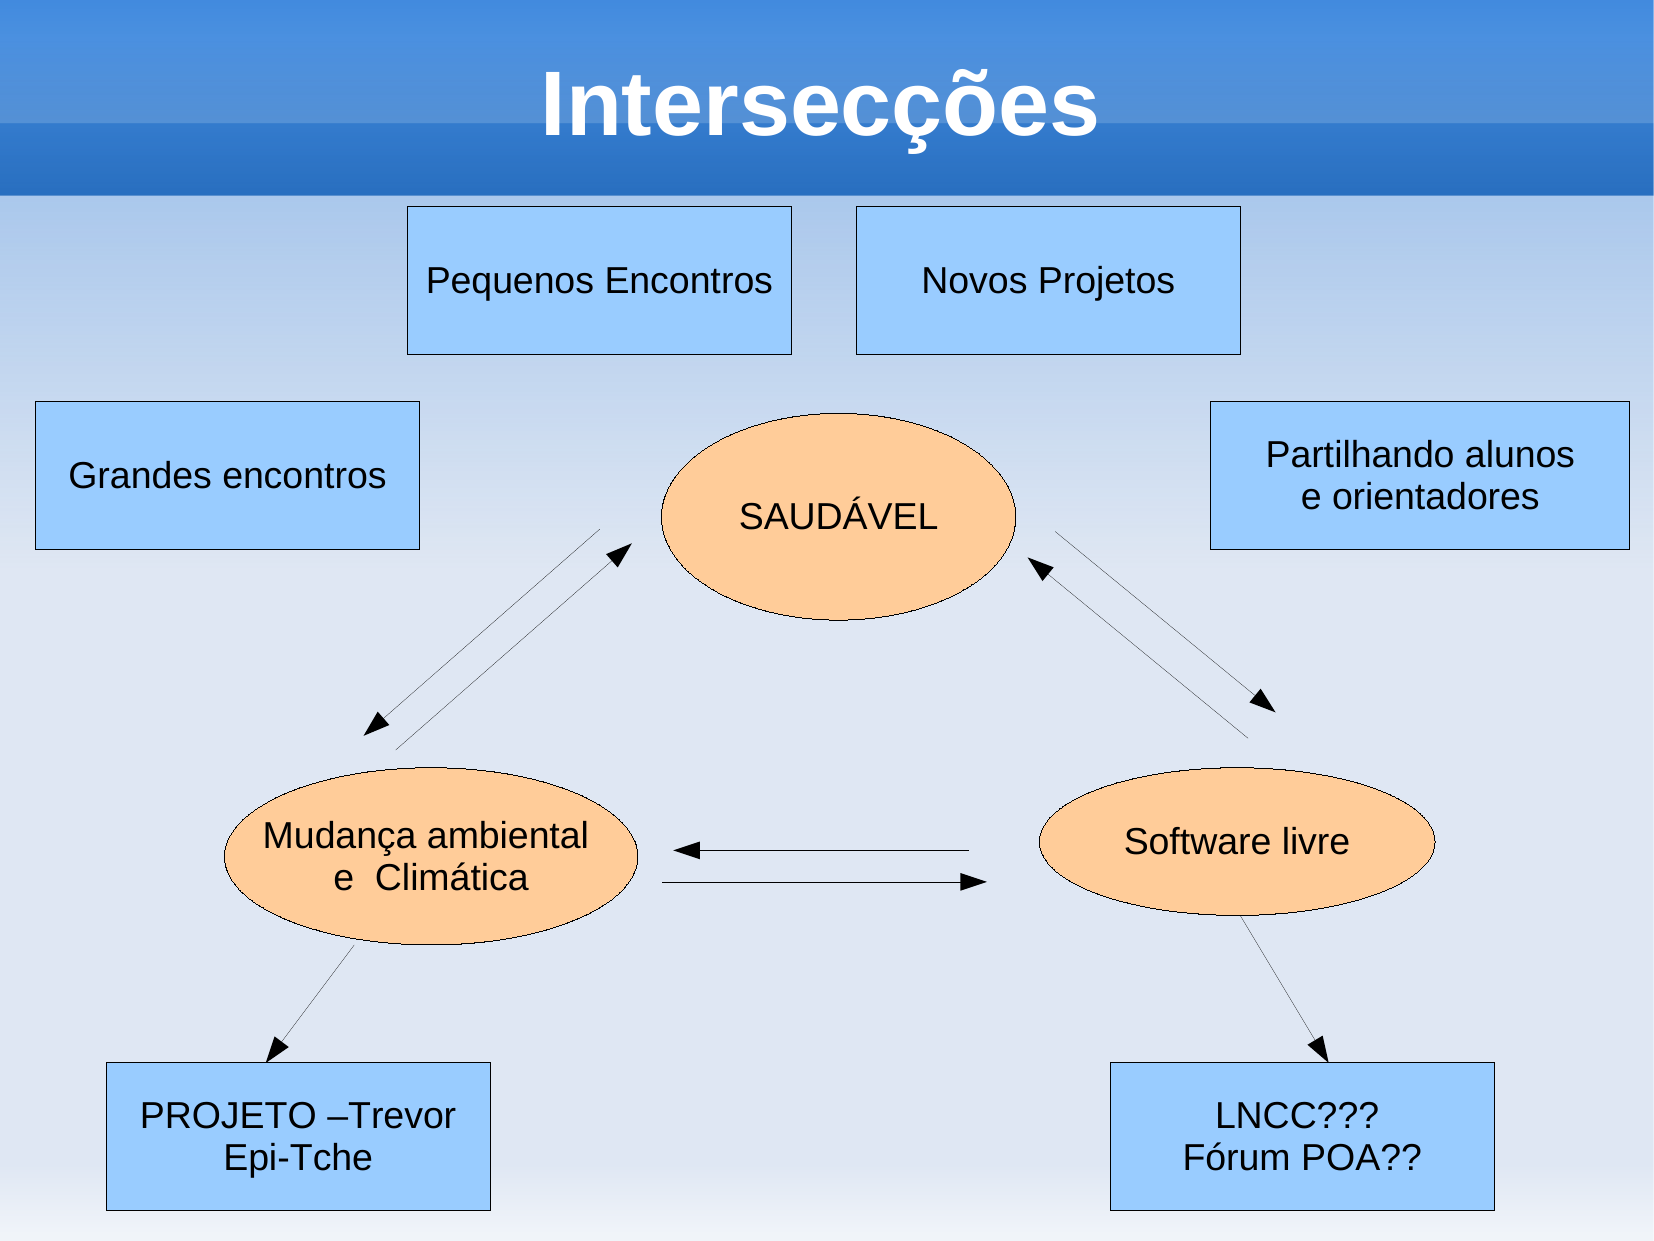

# Intersecções
Pequenos Encontros
Novos Projetos
Grandes encontros
Partilhando alunos
e orientadores
SAUDÁVEL
Mudança ambiental
e Climática
Software livre
PROJETO –Trevor
Epi-Tche
LNCC???
Fórum POA??